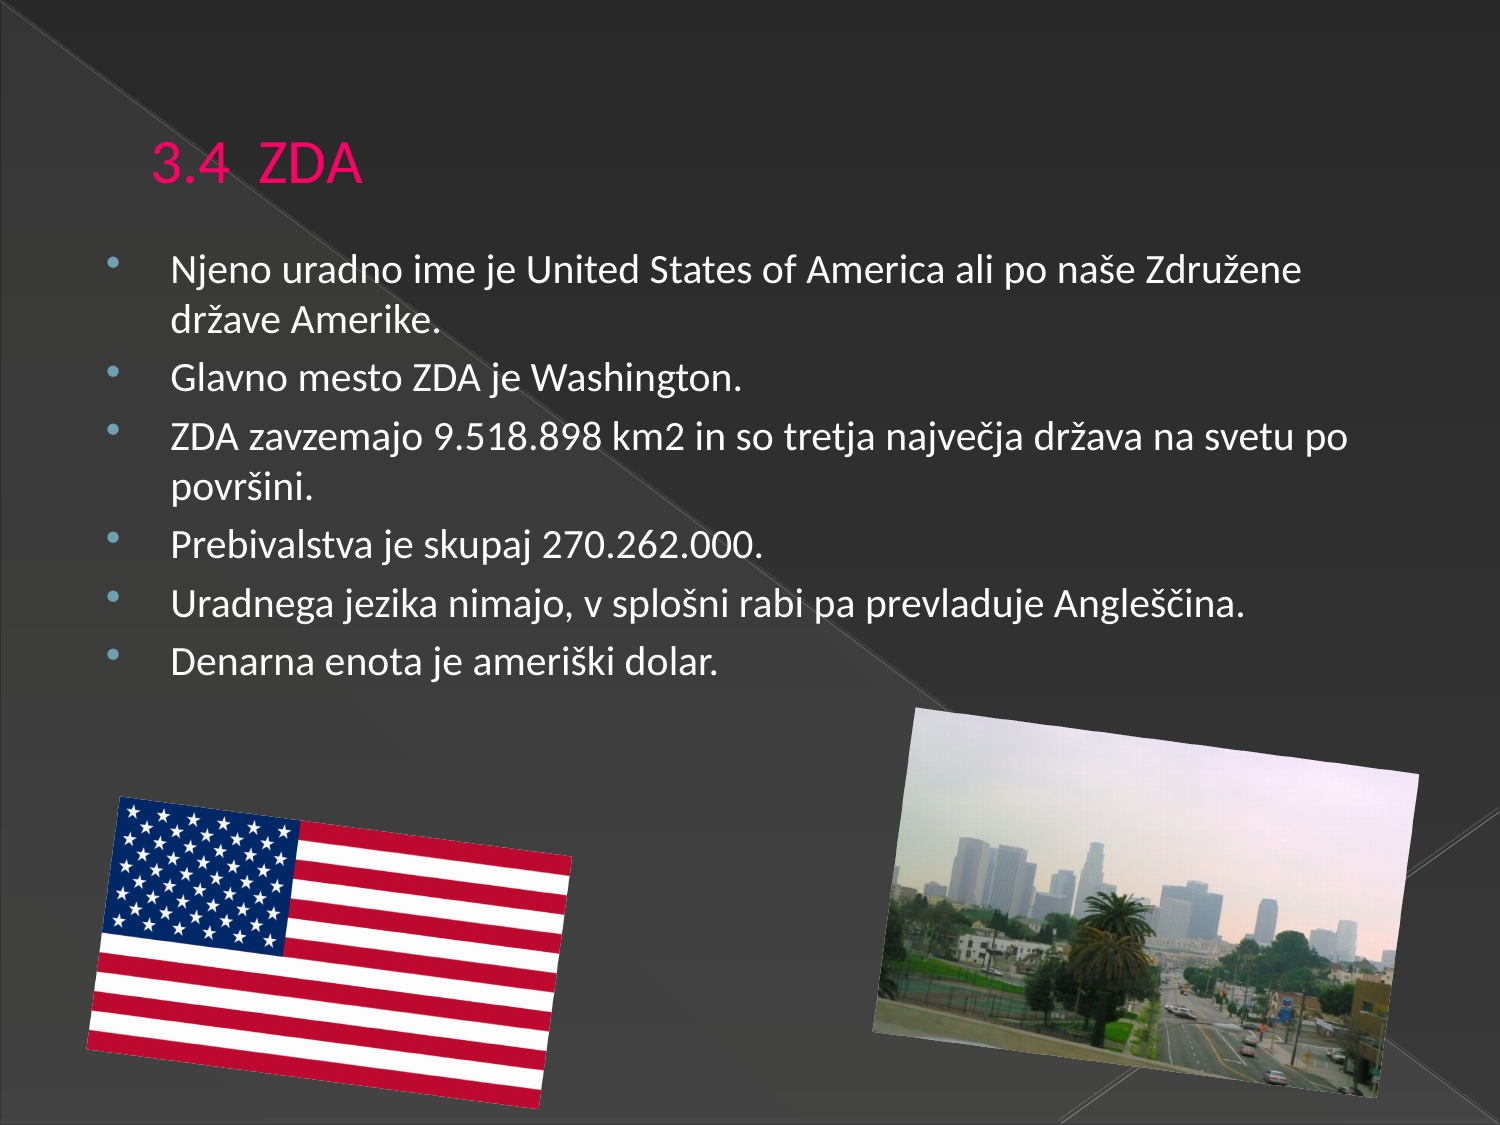

# 3.4 ZDA
Njeno uradno ime je United States of America ali po naše Združene države Amerike.
Glavno mesto ZDA je Washington.
ZDA zavzemajo 9.518.898 km2 in so tretja največja država na svetu po površini.
Prebivalstva je skupaj 270.262.000.
Uradnega jezika nimajo, v splošni rabi pa prevladuje Angleščina.
Denarna enota je ameriški dolar.